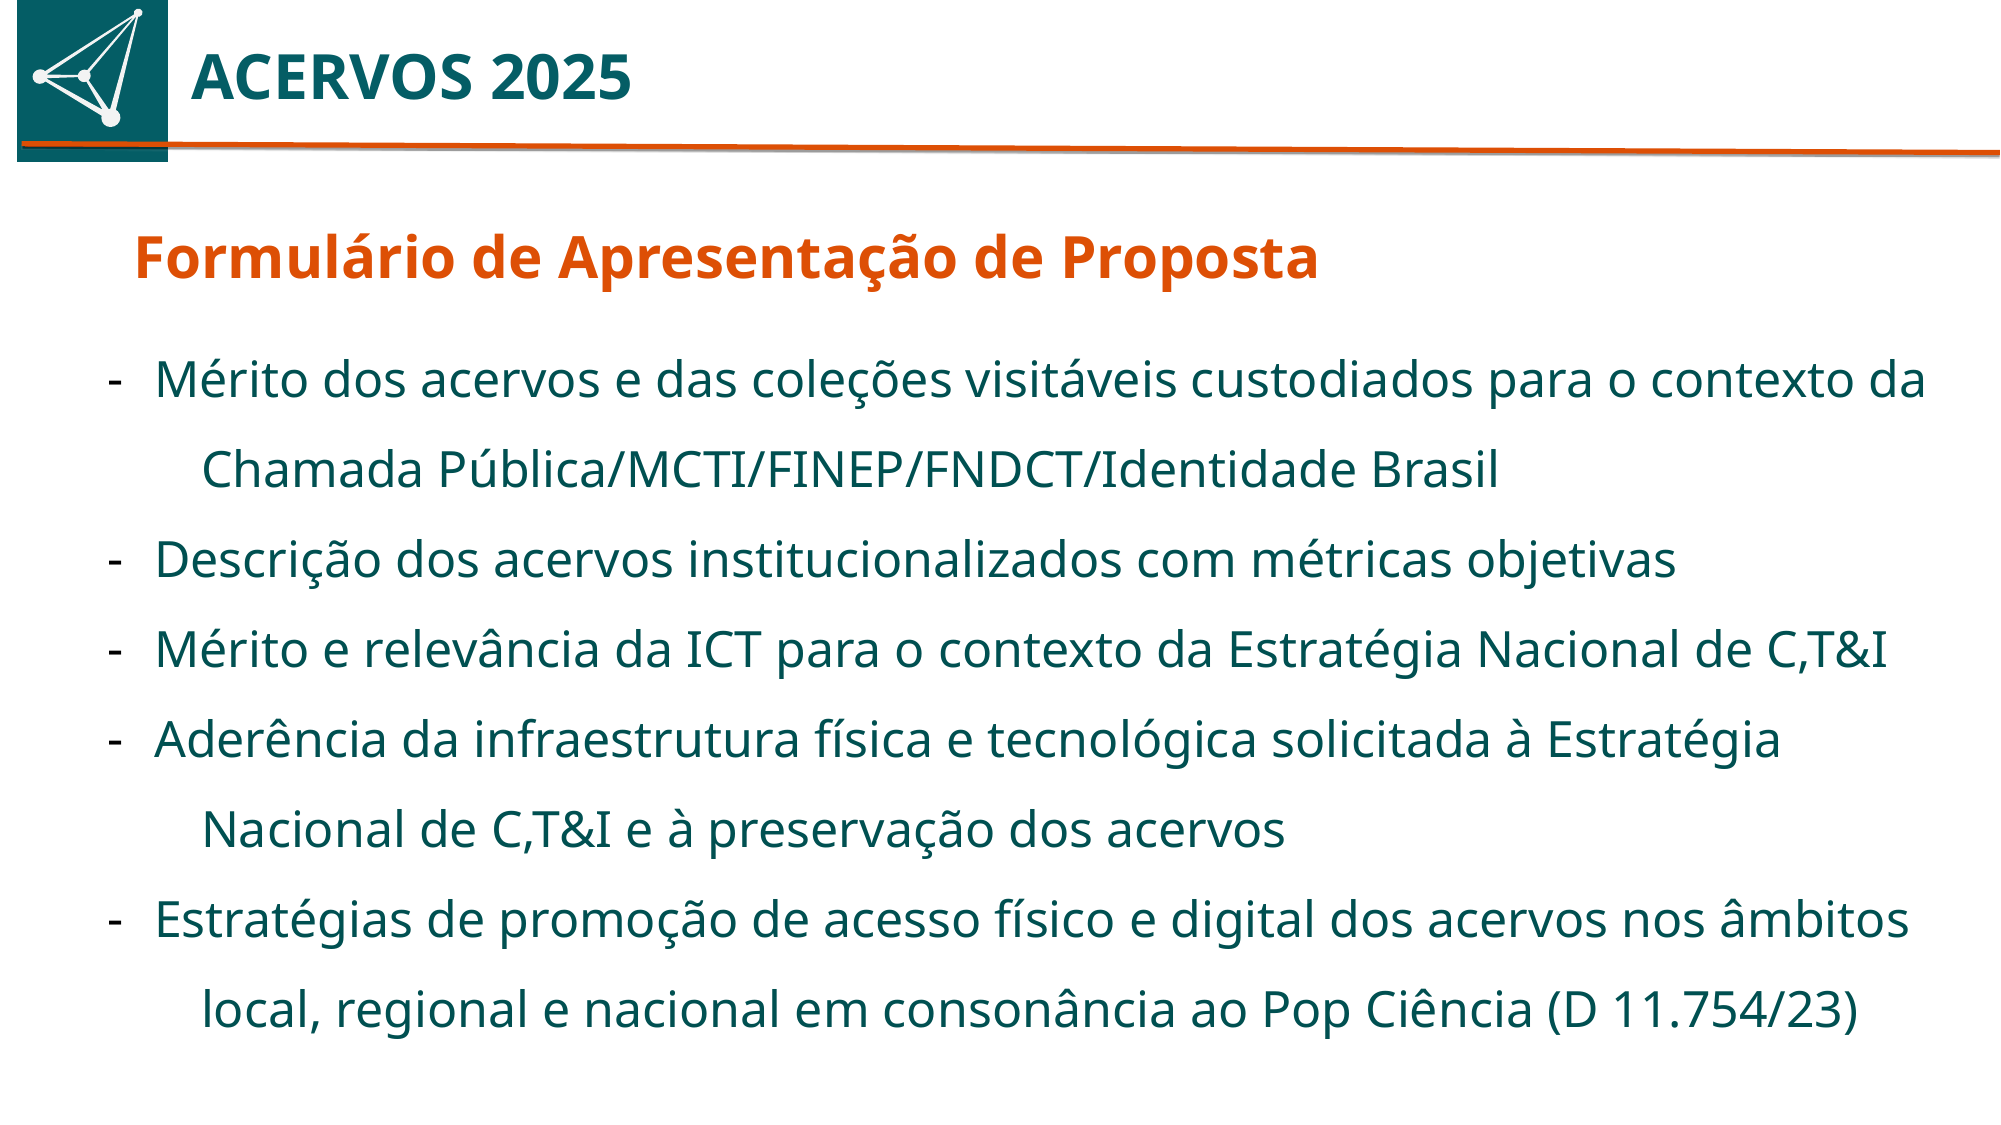

ACERVOS 2025
 Formulário de Apresentação de Proposta
Mérito dos acervos e das coleções visitáveis custodiados para o contexto da Chamada Pública/MCTI/FINEP/FNDCT/Identidade Brasil
Descrição dos acervos institucionalizados com métricas objetivas
Mérito e relevância da ICT para o contexto da Estratégia Nacional de C,T&I
Aderência da infraestrutura física e tecnológica solicitada à Estratégia Nacional de C,T&I e à preservação dos acervos
Estratégias de promoção de acesso físico e digital dos acervos nos âmbitos local, regional e nacional em consonância ao Pop Ciência (D 11.754/23)